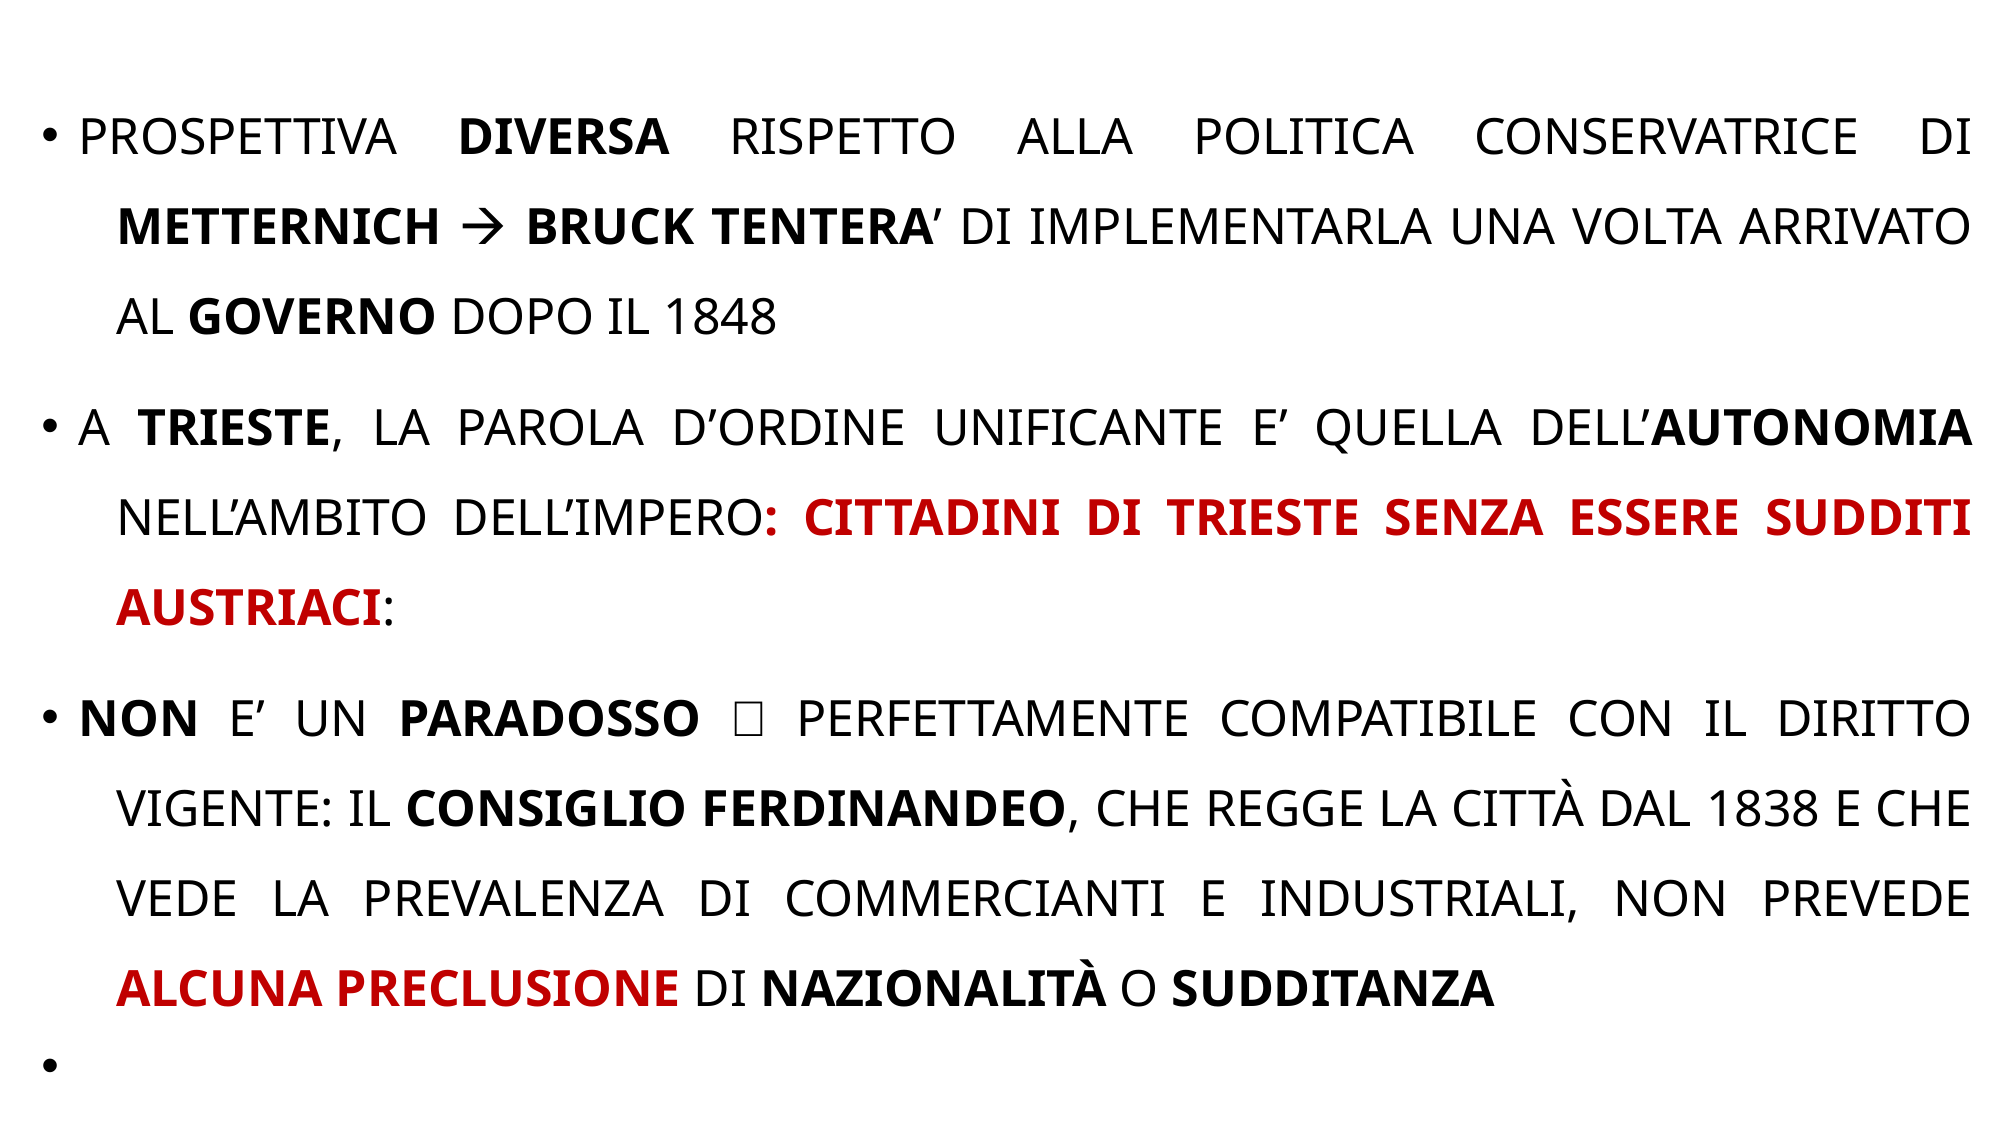

#
PROSPETTIVA DIVERSA RISPETTO ALLA POLITICA CONSERVATRICE DI METTERNICH  BRUCK TENTERA’ DI IMPLEMENTARLA UNA VOLTA ARRIVATO AL GOVERNO DOPO IL 1848
A TRIESTE, LA PAROLA D’ORDINE UNIFICANTE E’ QUELLA DELL’AUTONOMIA NELL’AMBITO DELL’IMPERO: CITTADINI DI TRIESTE SENZA ESSERE SUDDITI AUSTRIACI:
NON E’ UN PARADOSSO  PERFETTAMENTE COMPATIBILE CON IL DIRITTO VIGENTE: il Consiglio Ferdinandeo, che regge la città dal 1838 e che vede la prevalenza di commercianti e industriali, non prevede alcuna preclusione di nazionalità o sudditanza